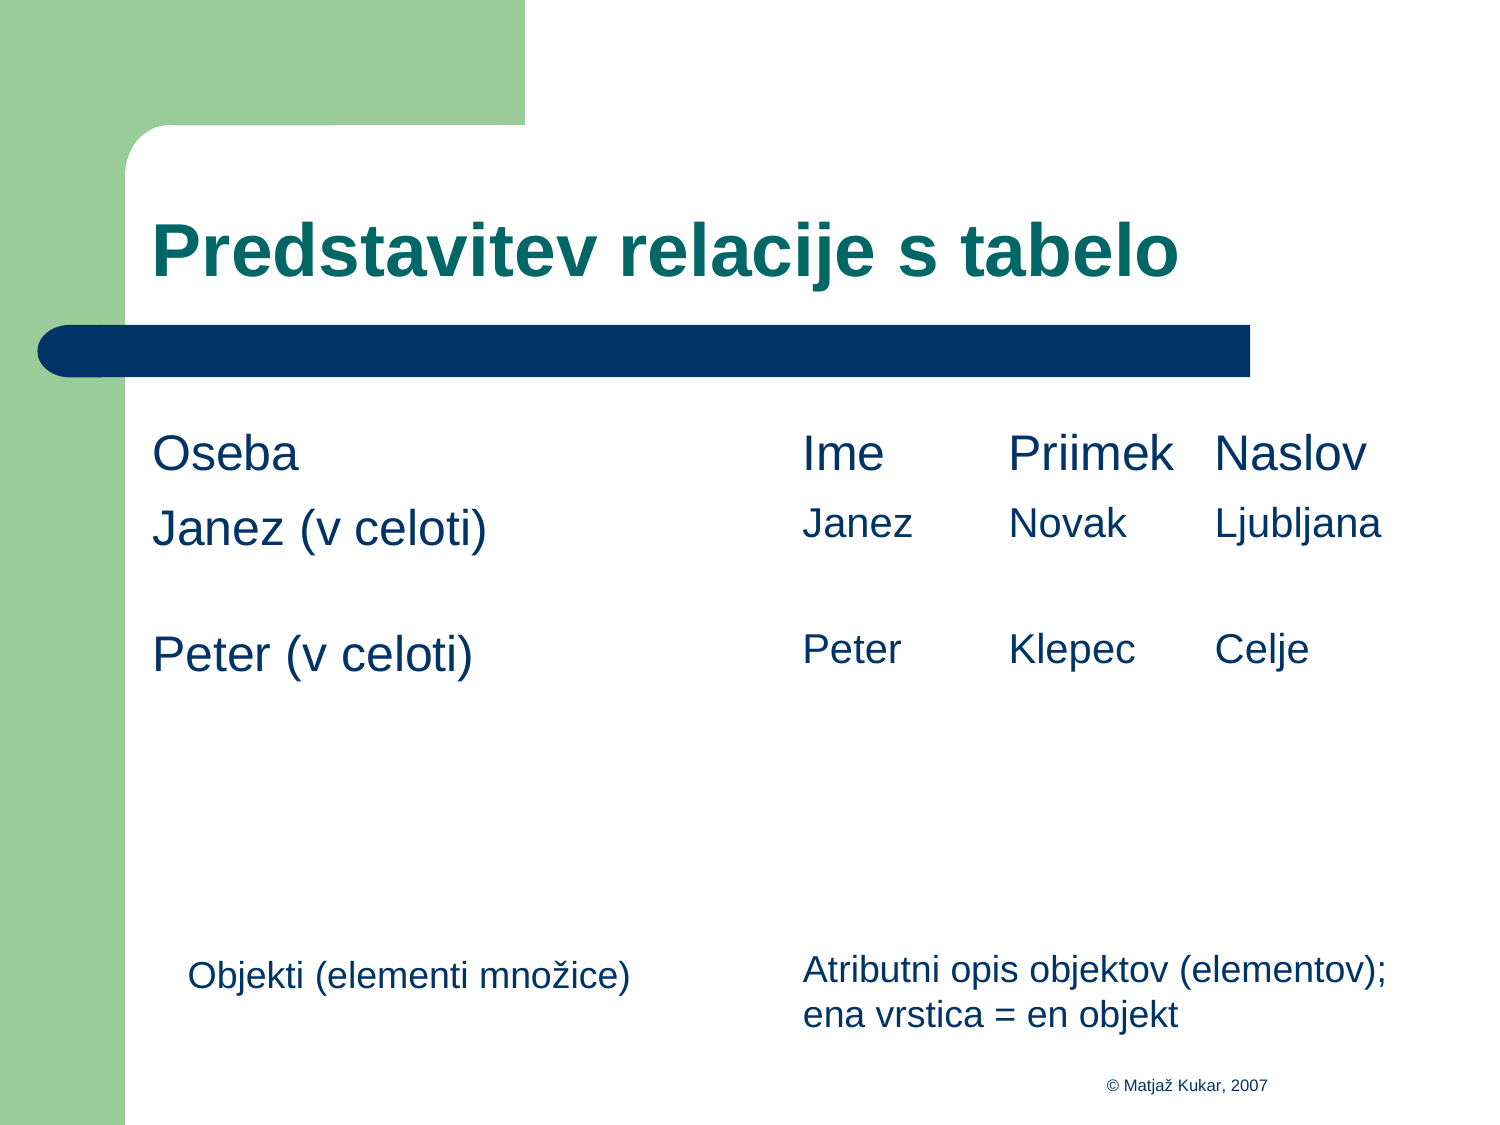

# Predstavitev relacije s tabelo
| Oseba |
| --- |
| Janez (v celoti) |
| Peter (v celoti) |
| Ime | Priimek | Naslov |
| --- | --- | --- |
| Janez | Novak | Ljubljana |
| Peter | Klepec | Celje |
Atributni opis objektov (elementov);
ena vrstica = en objekt
Objekti (elementi množice)
© Matjaž Kukar, 2007